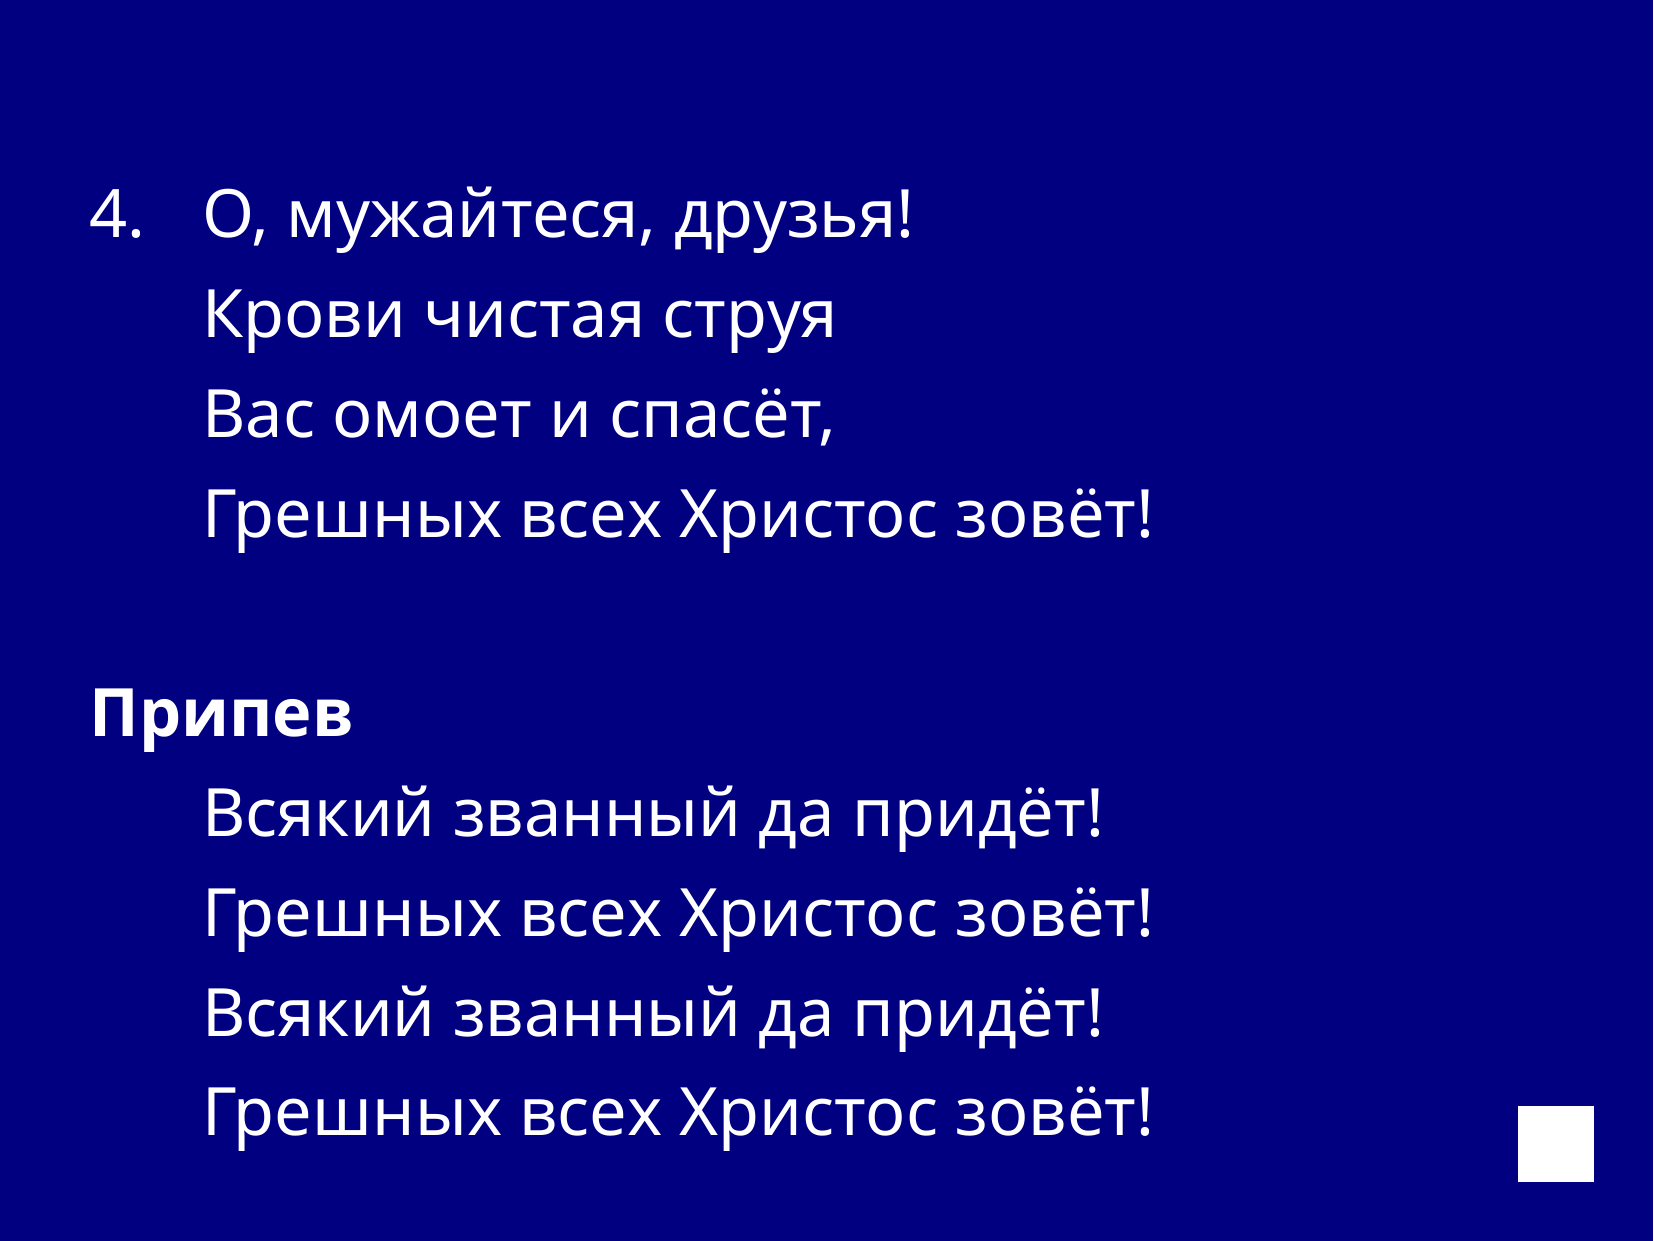

4.	О, мужайтеся, друзья!
	Крови чистая струя
	Вас омоет и спасёт,
	Грешных всех Христос зовёт!
Припев
	Всякий званный да придёт!
	Грешных всех Христос зовёт!
	Всякий званный да придёт!
	Грешных всех Христос зовёт!